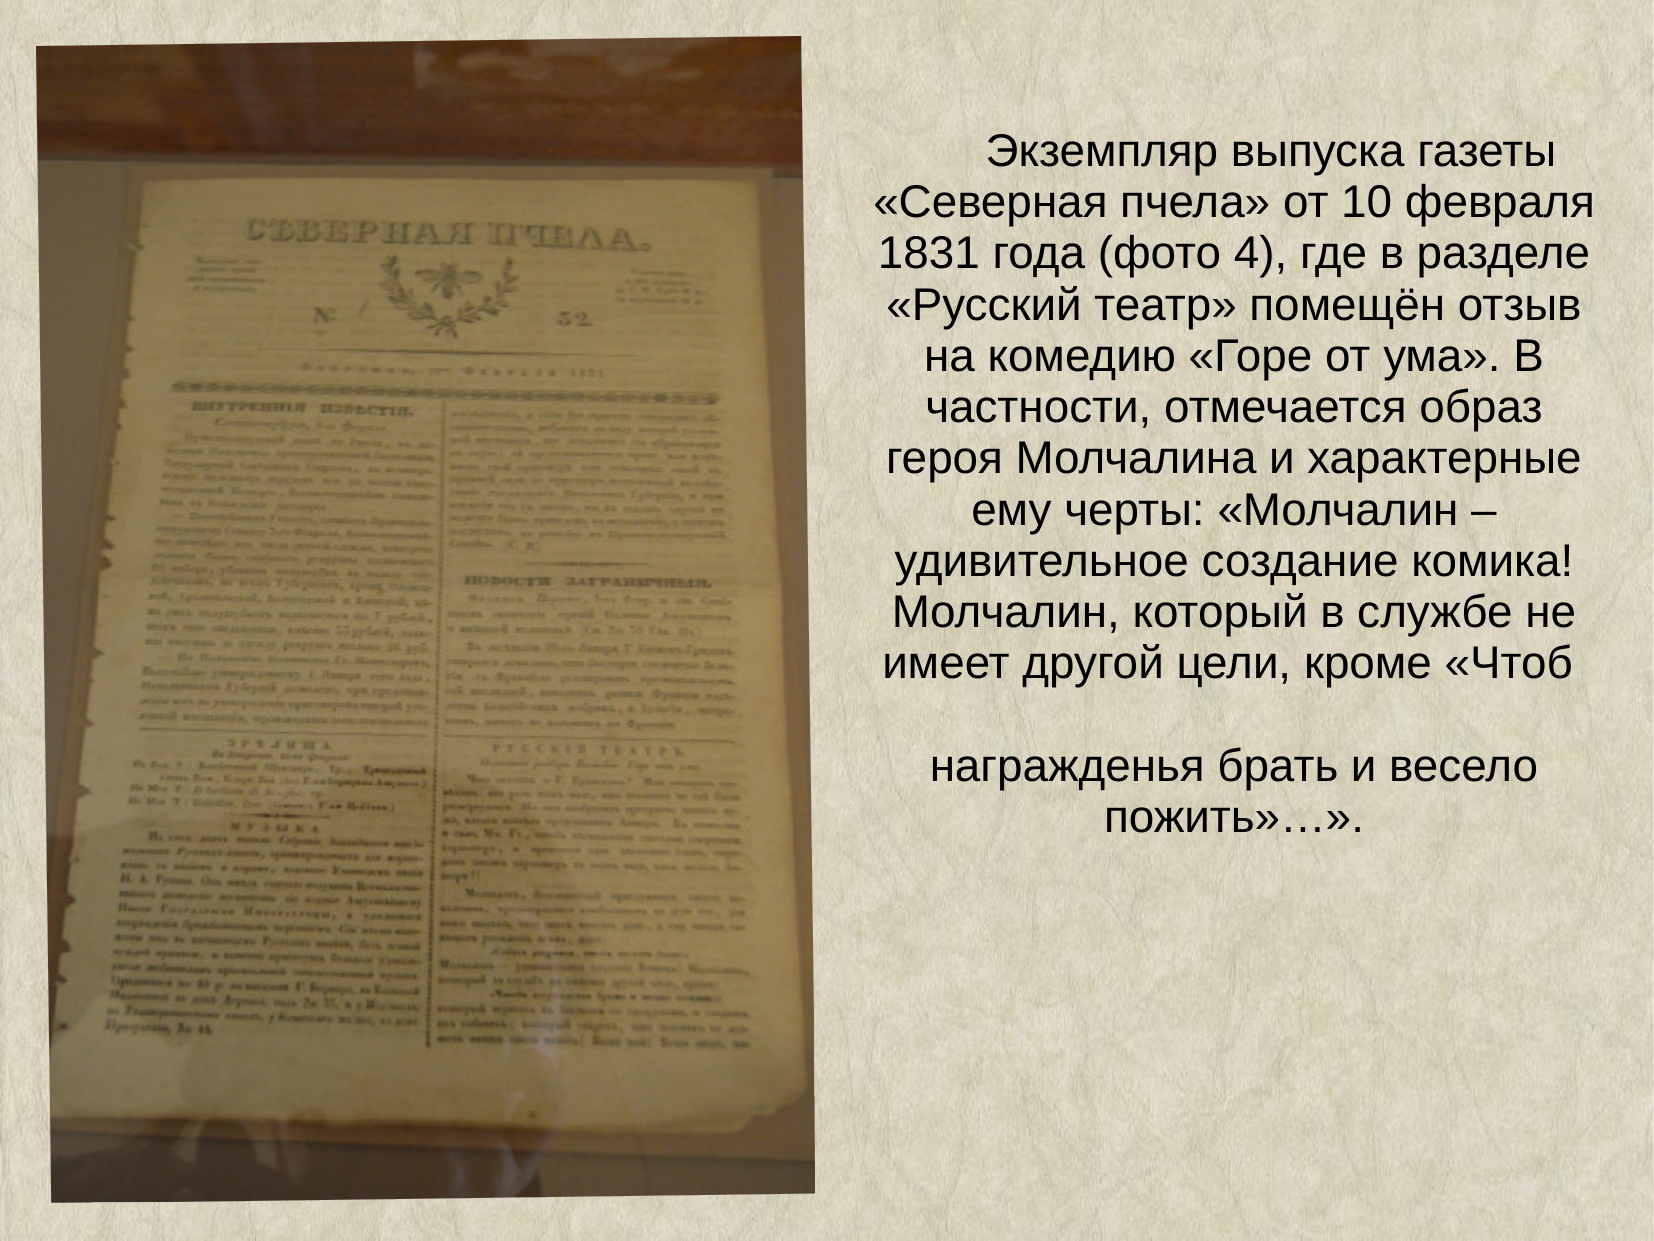

# Экземпляр выпуска газеты «Северная пчела» от 10 февраля 1831 года (фото 4), где в разделе «Русский театр» помещён отзыв на комедию «Горе от ума». В частности, отмечается образ героя Молчалина и характерные ему черты: «Молчалин – удивительное создание комика! Молчалин, который в службе не имеет другой цели, кроме «Чтоб награжденья брать и весело пожить»…».